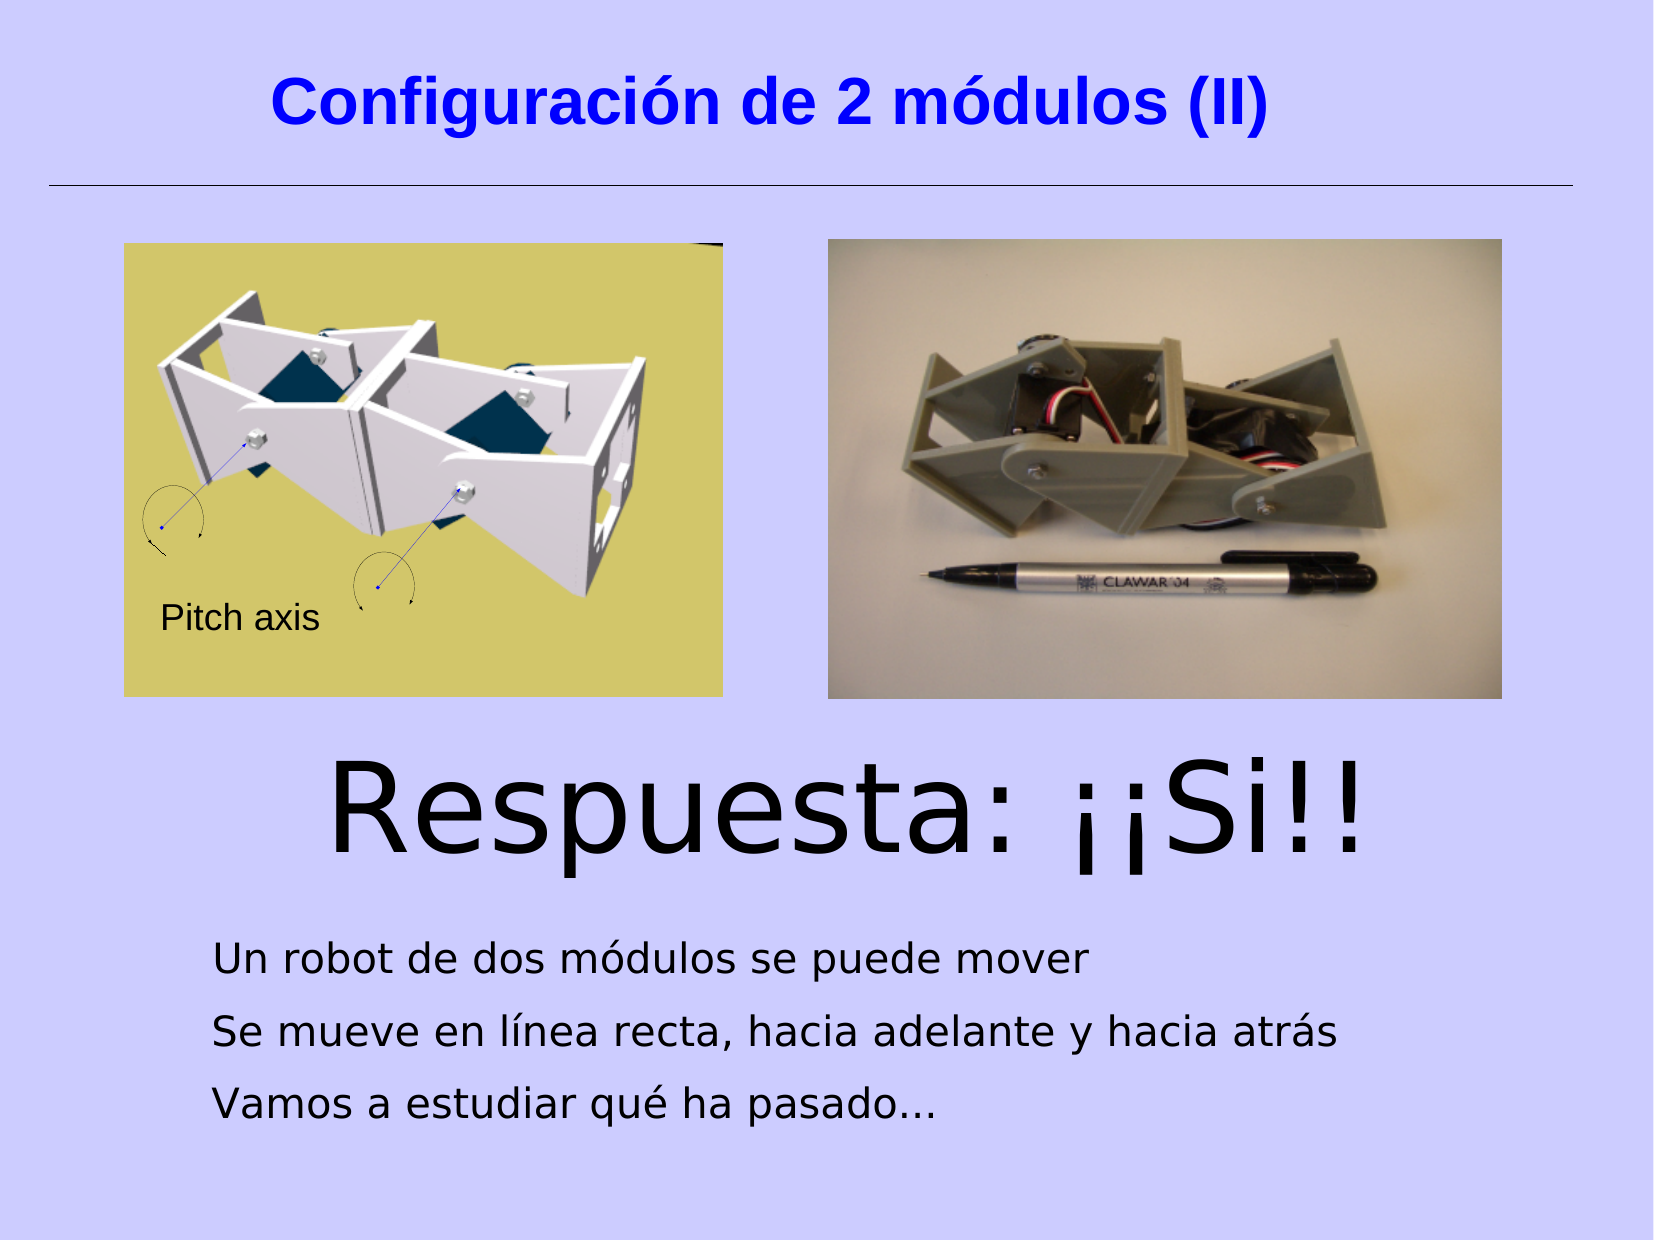

# Configuración de 2 módulos (II)
Pitch axis
Respuesta: ¡¡Si!!
 Un robot de dos módulos se puede mover
 Se mueve en línea recta, hacia adelante y hacia atrás
 Vamos a estudiar qué ha pasado...